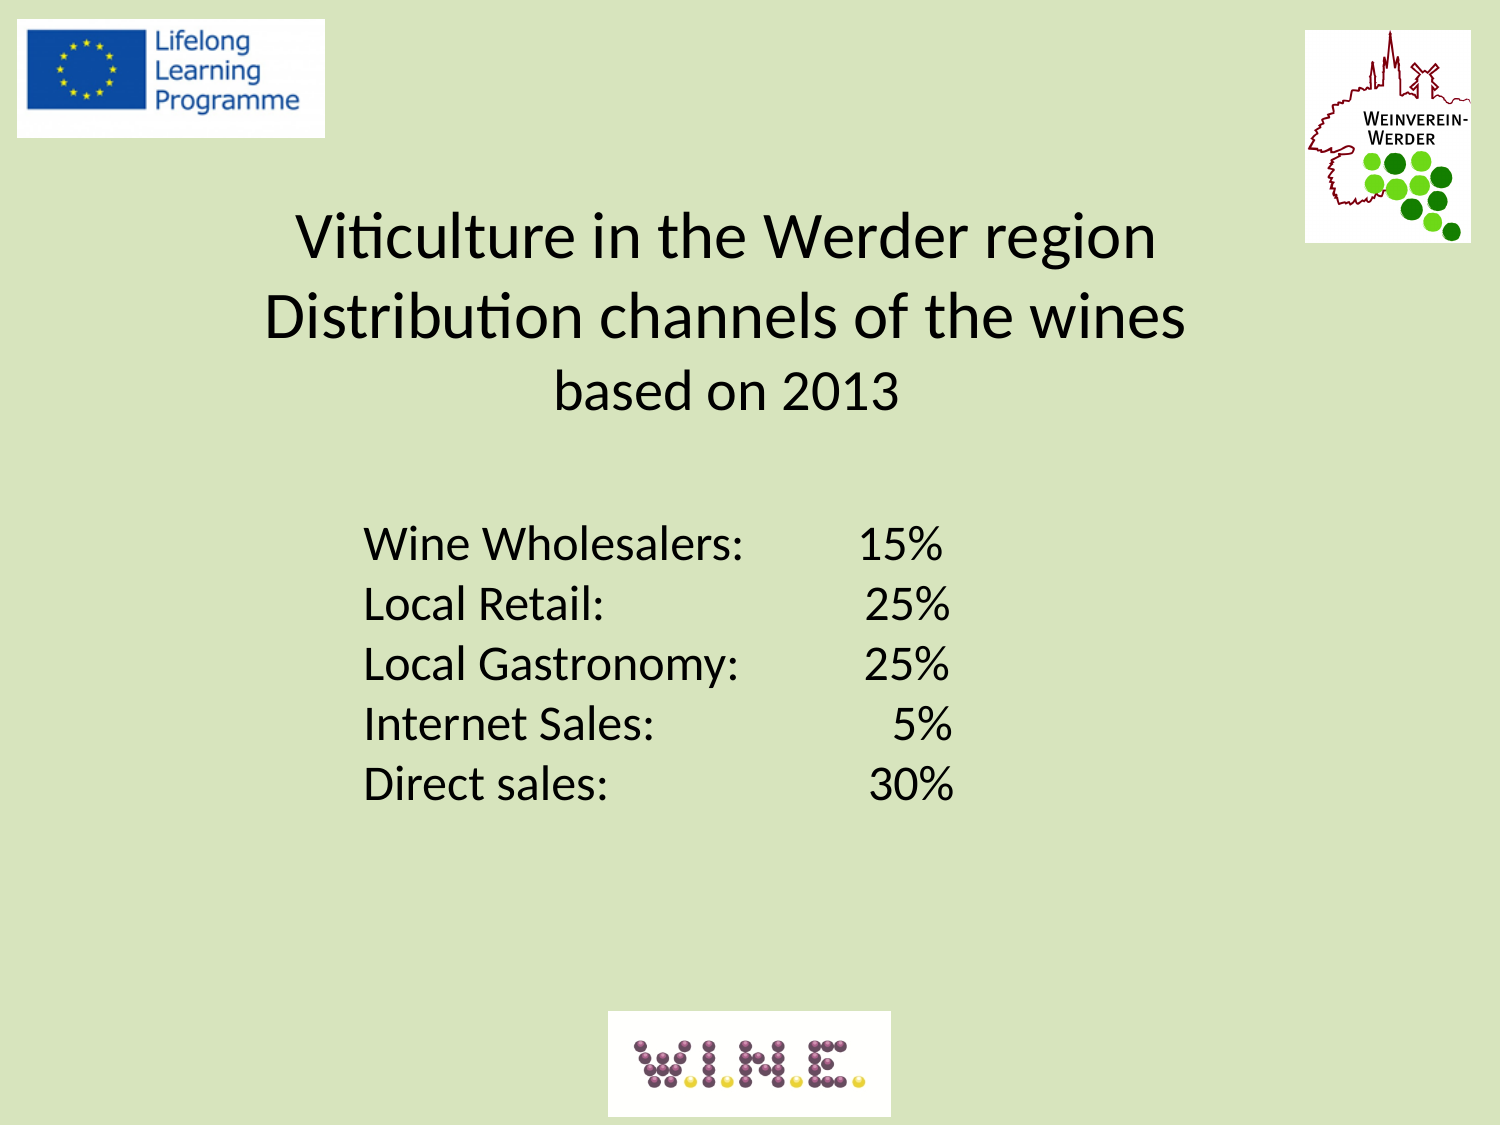

Viticulture in the Werder region
Distribution channels of the wines
based on 2013
Wine Wholesalers: 15%
Local Retail: 25%
Local Gastronomy: 25%
Internet Sales: 5%
Direct sales: 30%